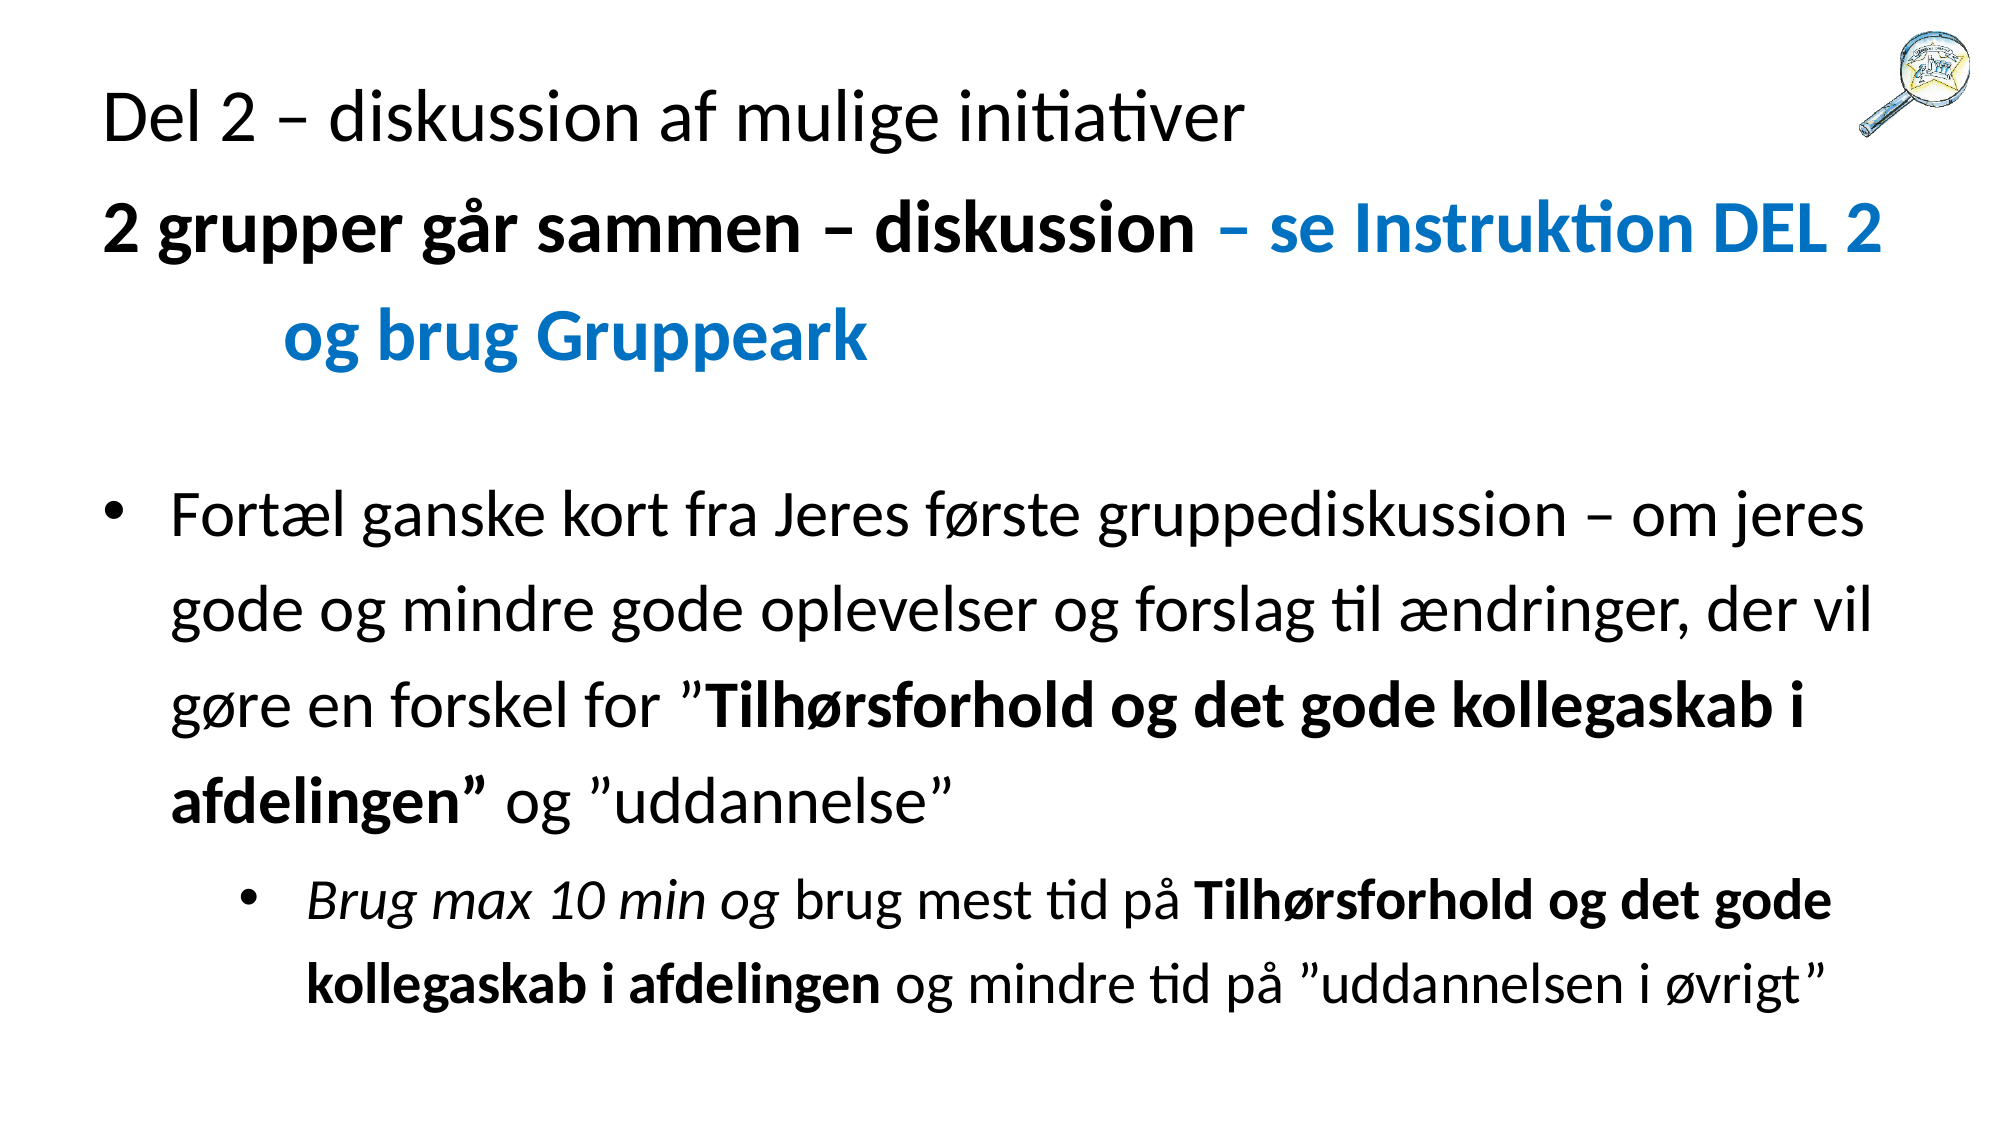

Del 2 – diskussion af mulige initiativer
# 2 grupper går sammen – diskussion – se Instruktion DEL 2 og brug Gruppeark
Fortæl ganske kort fra Jeres første gruppediskussion – om jeres gode og mindre gode oplevelser og forslag til ændringer, der vil gøre en forskel for ”Tilhørsforhold og det gode kollegaskab i afdelingen” og ”uddannelse”
Brug max 10 min og brug mest tid på Tilhørsforhold og det gode kollegaskab i afdelingen og mindre tid på ”uddannelsen i øvrigt”
Formuler gruppens forslag til initiativer og tiltag, der vil gøre en forskel for Tilhørsforhold og det gode kollegaskab i afdelingen og ”uddannelsen i øvrigt” – tænk meget gerne helt ud af boksen!
Hvad vil udbyttet af initiativet være og hvad kan vi selv gøre?
OBS der skal være 2 tiltag, der kan være med til at forbedre Tilhørsforhold og det gode kollegaskab i afdelingen
Vær konkret og prioriter - skriv ned på ”Gruppeark”
Skriv overskriften for initiativet på stor ”post- it” – et initiativ på hver!
Forbered en kort præsentation af gruppens forslag til initiativer og tiltag i plenum – prioriter de 5-6 vigtigste forslag
max 40 minutter